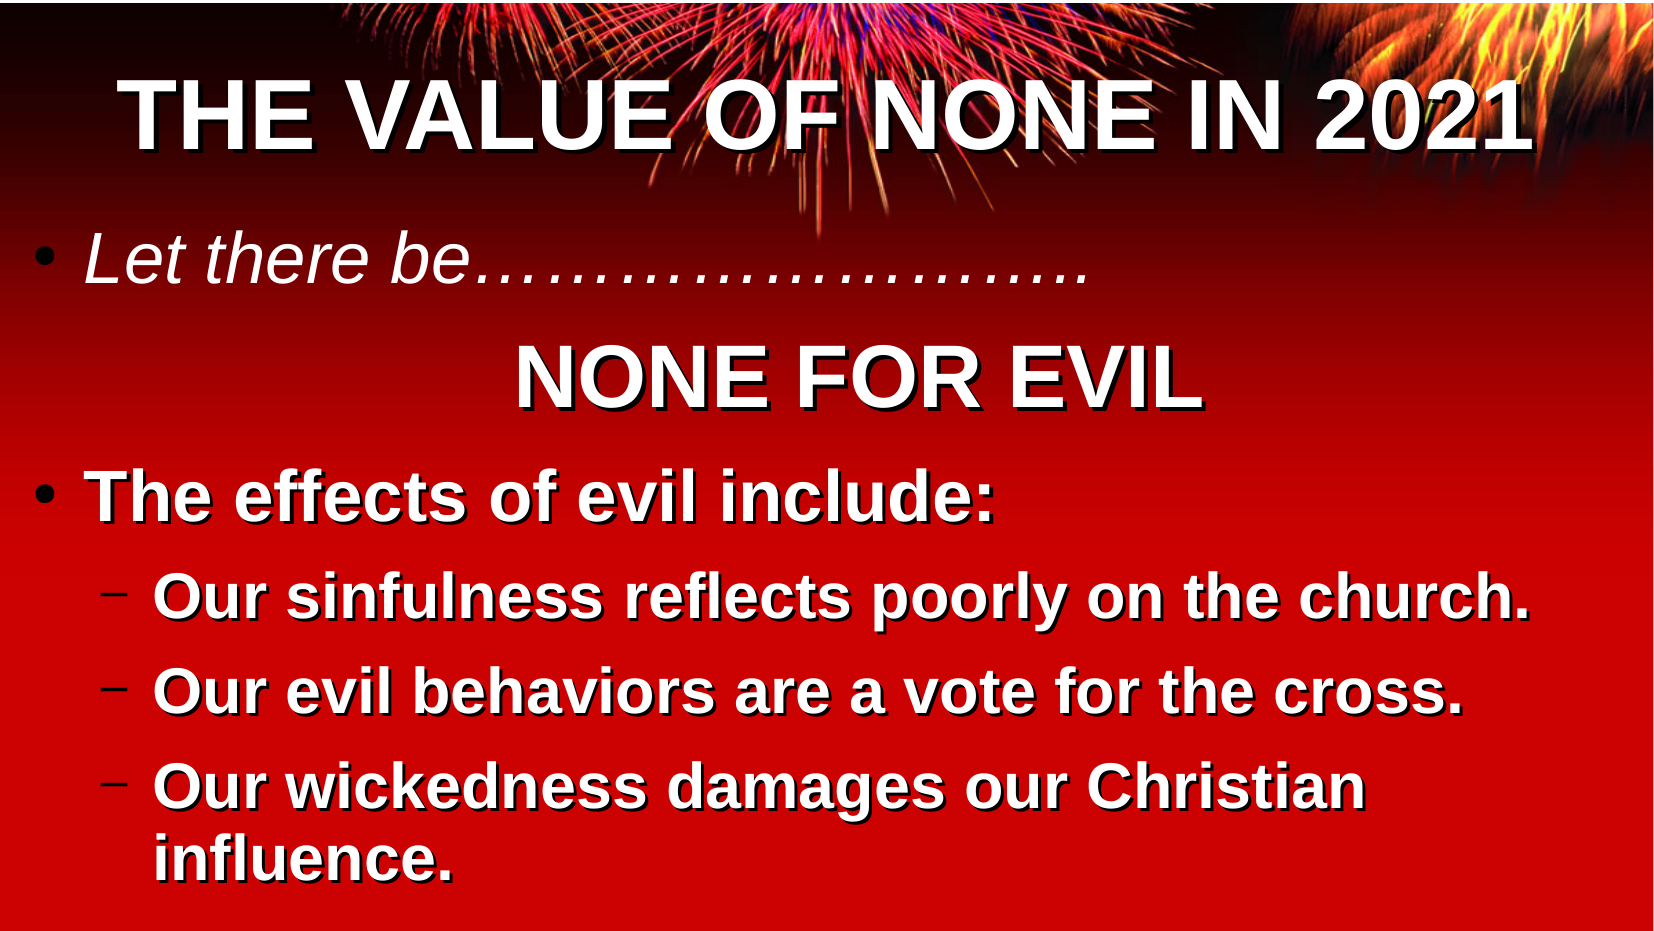

# THE VALUE OF NONE IN 2021
Let there be……………………..
NONE FOR EVIL
The effects of evil include:
Our sinfulness reflects poorly on the church.
Our evil behaviors are a vote for the cross.
Our wickedness damages our Christian influence.